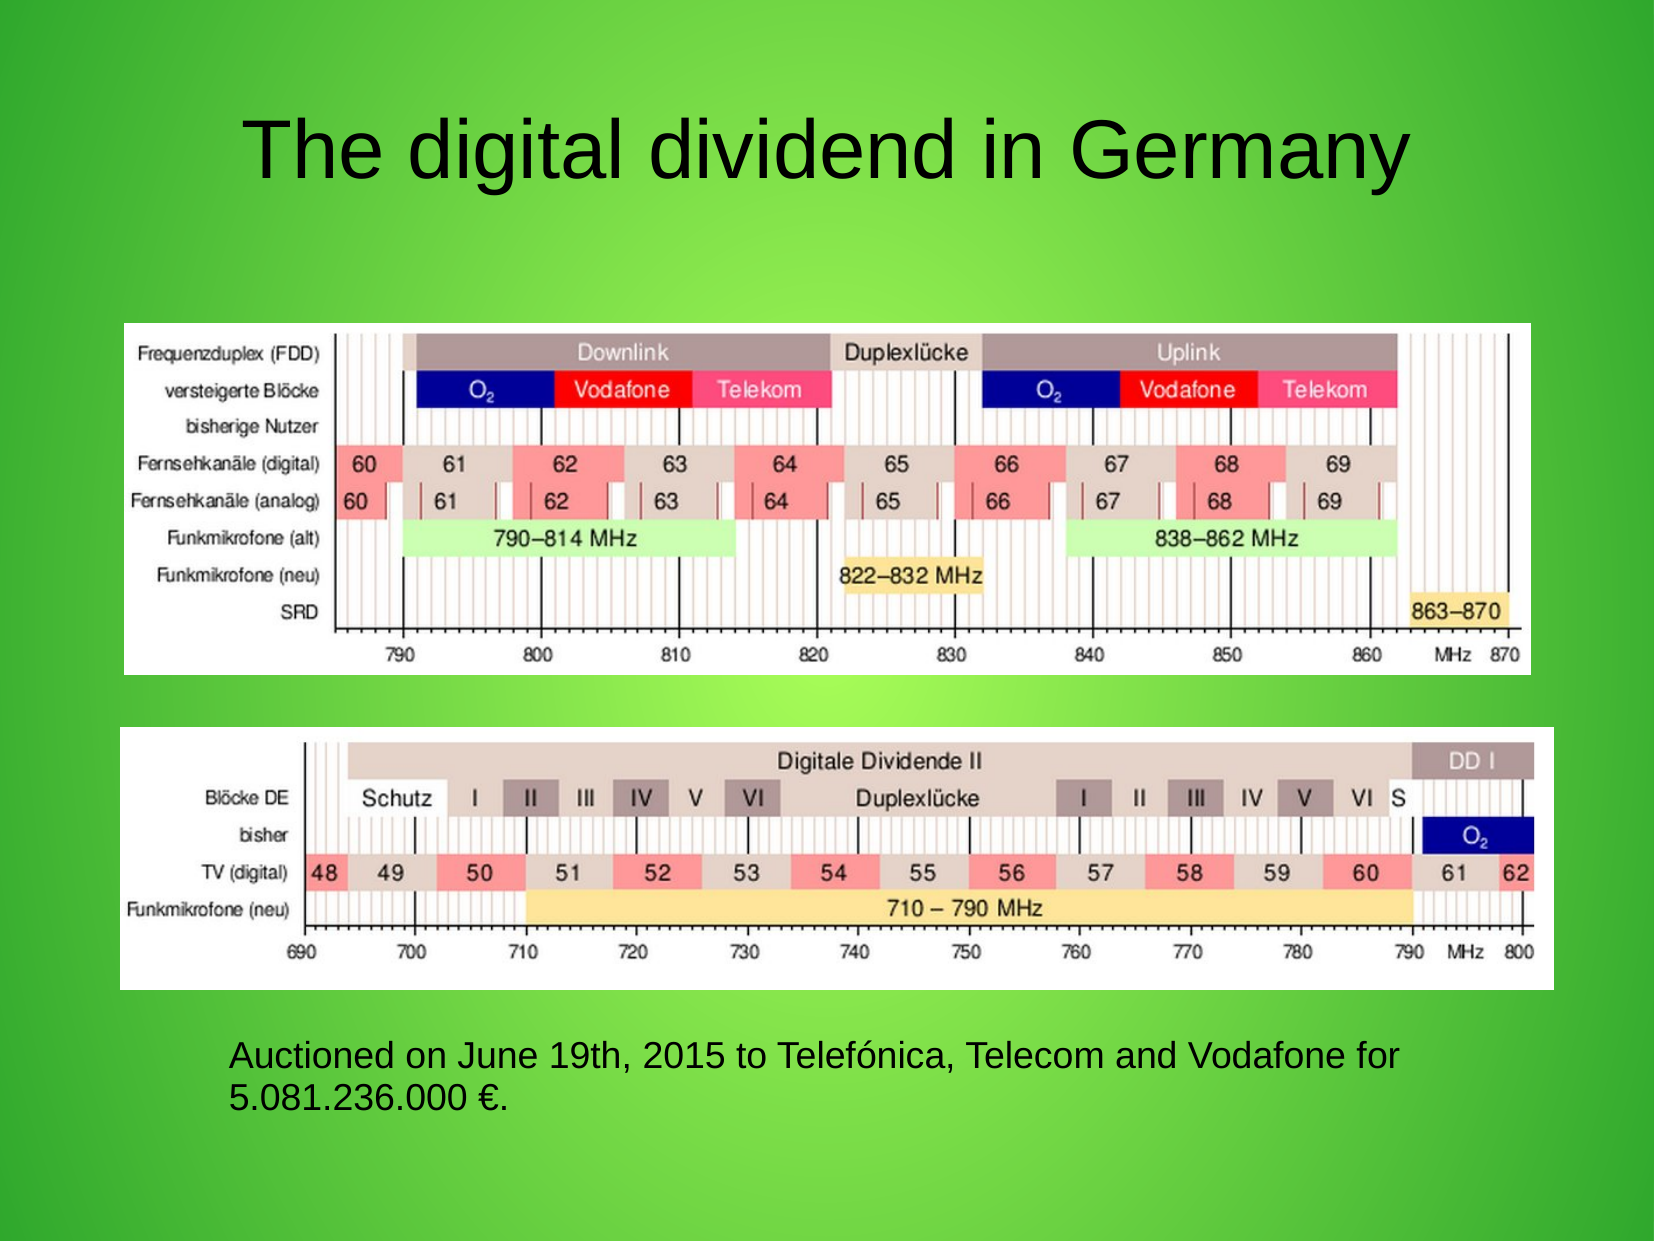

# The digital dividend in Germany
Auctioned on June 19th, 2015 to Telefónica, Telecom and Vodafone for
5.081.236.000 €.